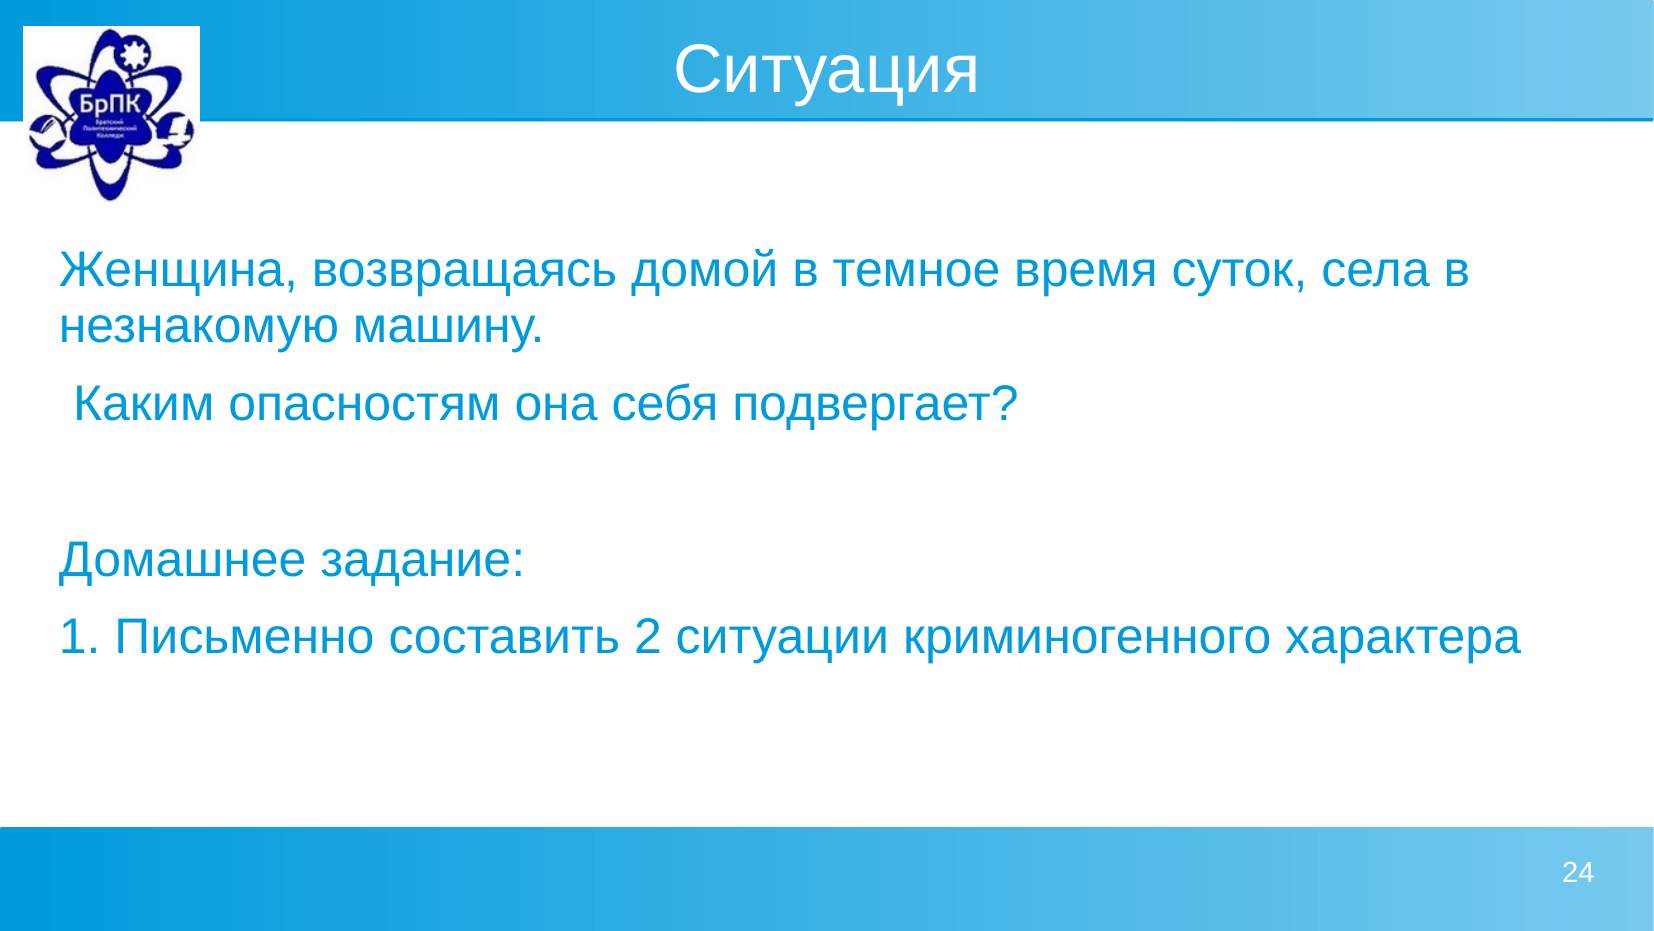

# Ситуация
Женщина, возвращаясь домой в темное время суток, села в незнакомую машину.
 Каким опасностям она себя подвергает?
Домашнее задание:
1. Письменно составить 2 ситуации криминогенного характера
24